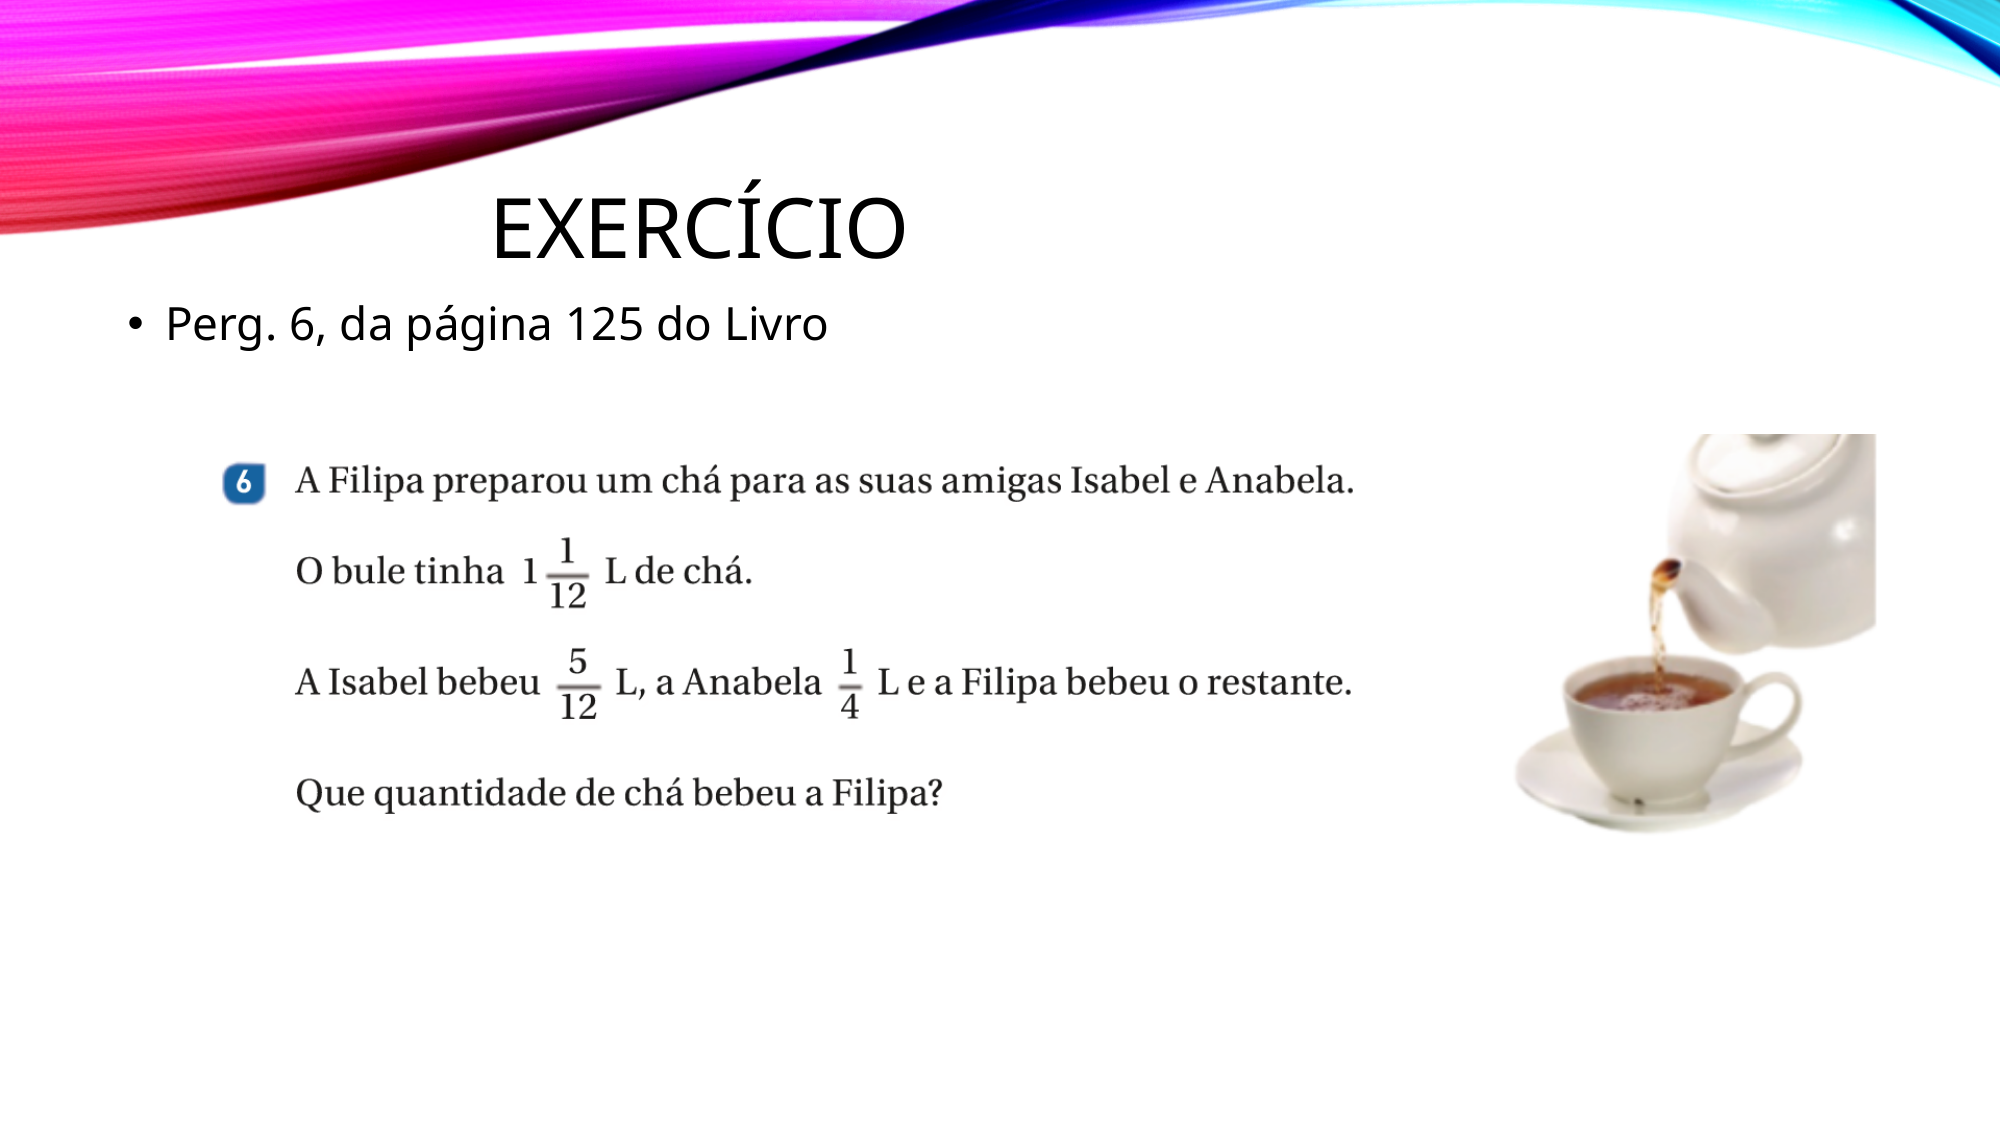

# EXERCÍCIO
Perg. 6, da página 125 do Livro